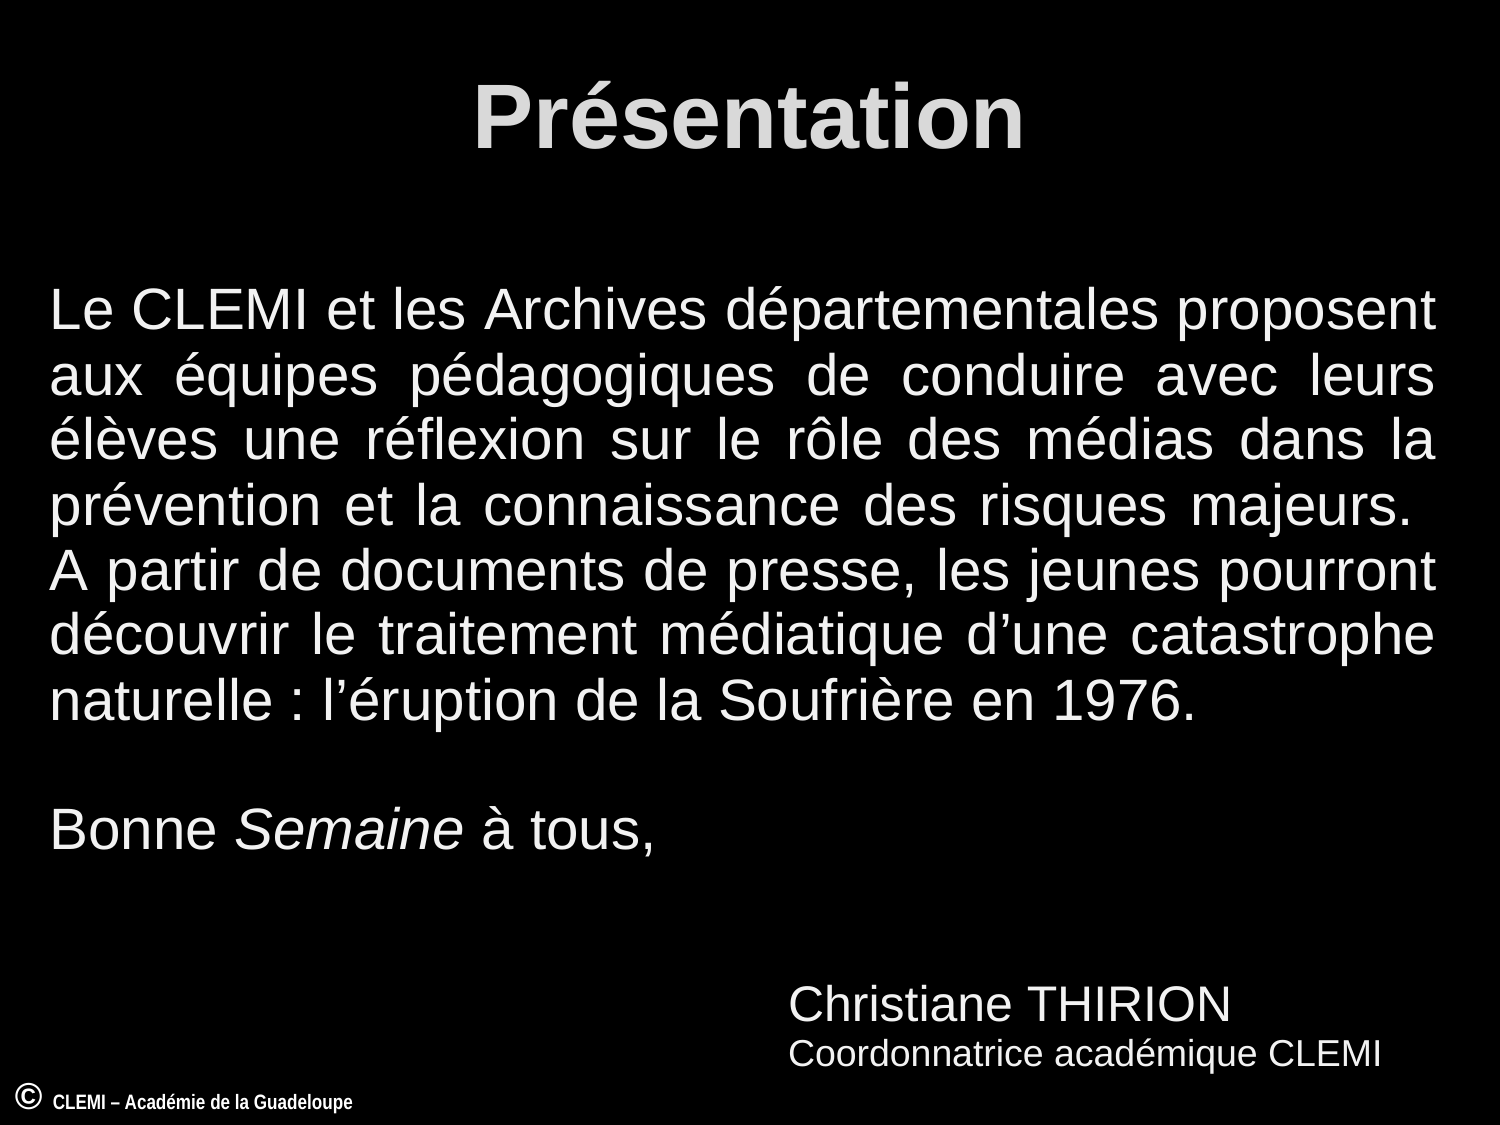

# Présentation
Le CLEMI et les Archives départementales proposent aux équipes pédagogiques de conduire avec leurs élèves une réflexion sur le rôle des médias dans la prévention et la connaissance des risques majeurs.
A partir de documents de presse, les jeunes pourront découvrir le traitement médiatique d’une catastrophe naturelle : l’éruption de la Soufrière en 1976.
Bonne Semaine à tous,
Christiane THIRION
Coordonnatrice académique CLEMI
© CLEMI – Académie de la Guadeloupe